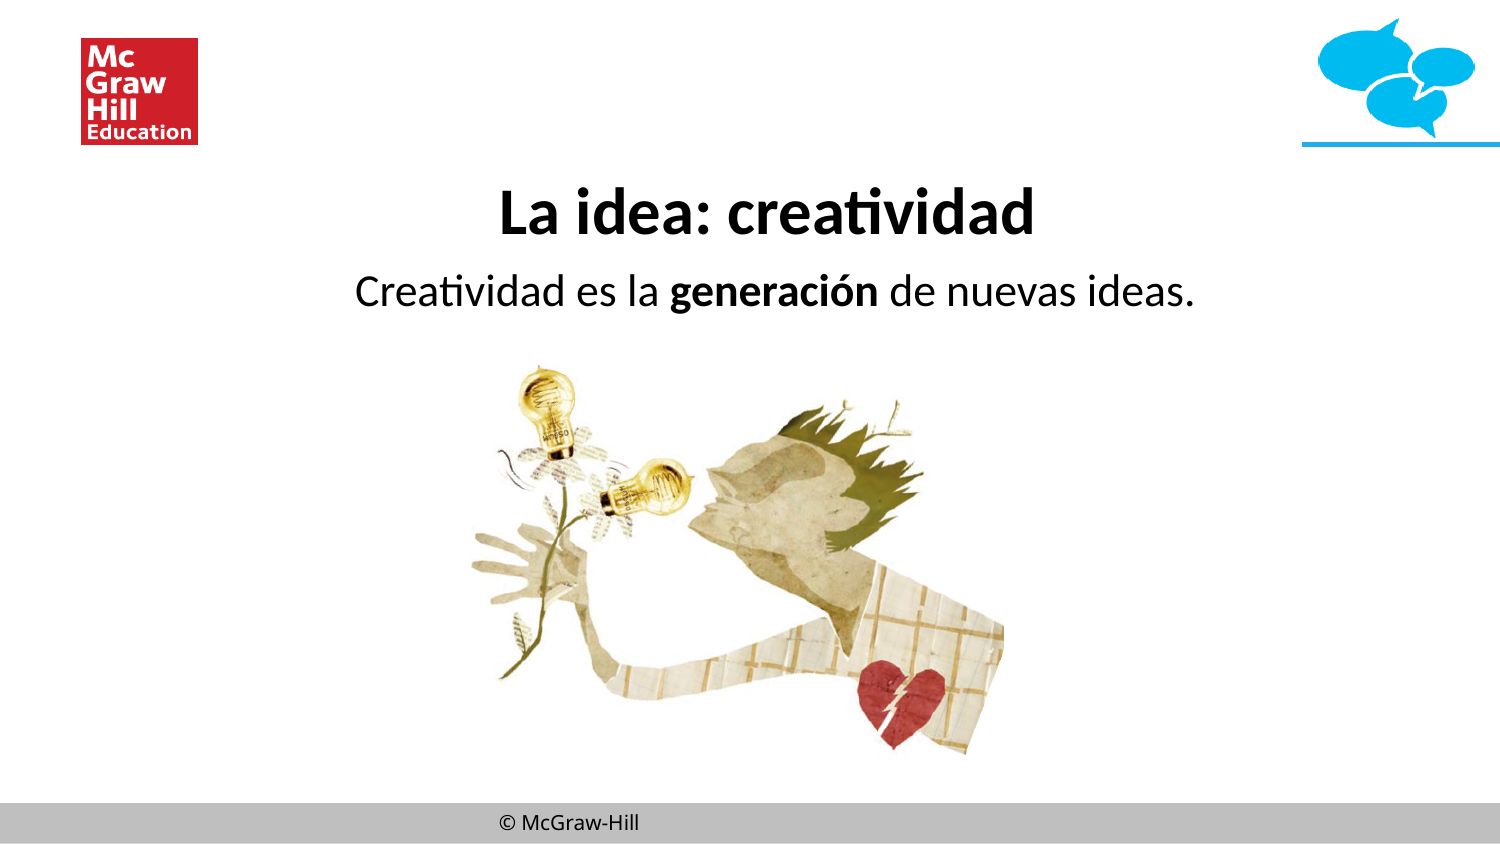

La idea: creatividad
Creatividad es la generación de nuevas ideas.